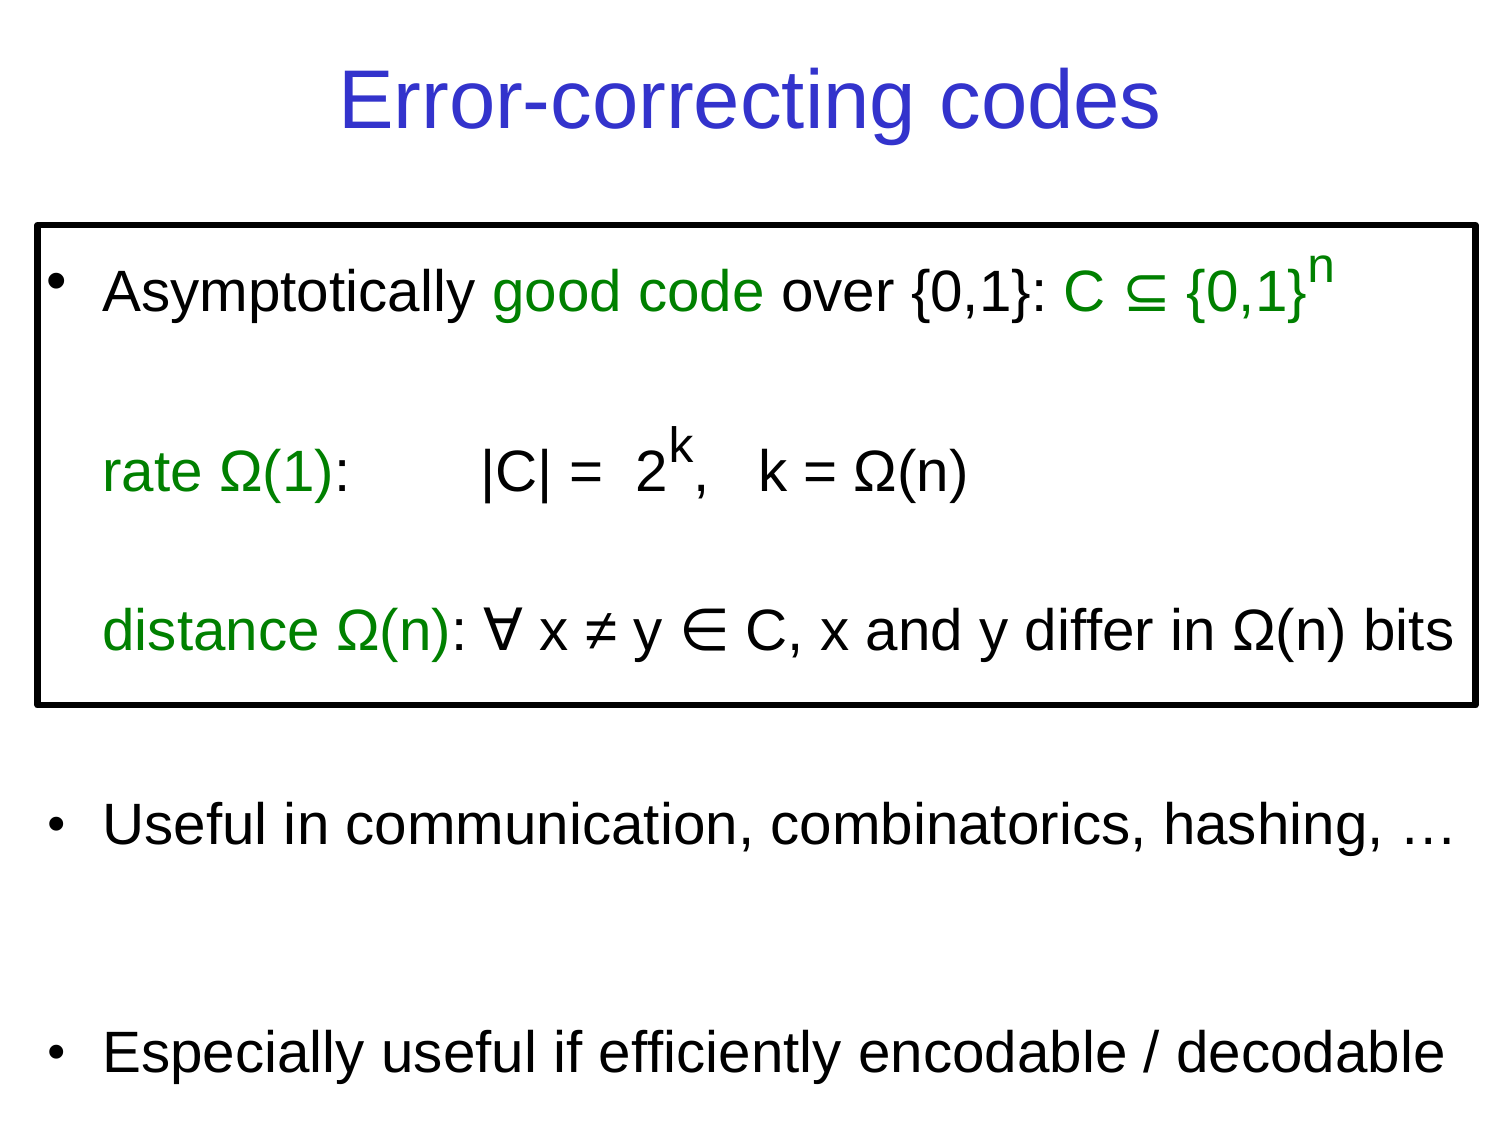

Error-correcting codes
# Asymptotically good code over {0,1}: C ⊆ {0,1}n
rate Ω(1): |C| = 2k, k = Ω(n)
distance Ω(n): ∀ x ≠ y ∈ C, x and y differ in Ω(n) bits
Useful in communication, combinatorics, hashing, …
Especially useful if efficiently encodable / decodable